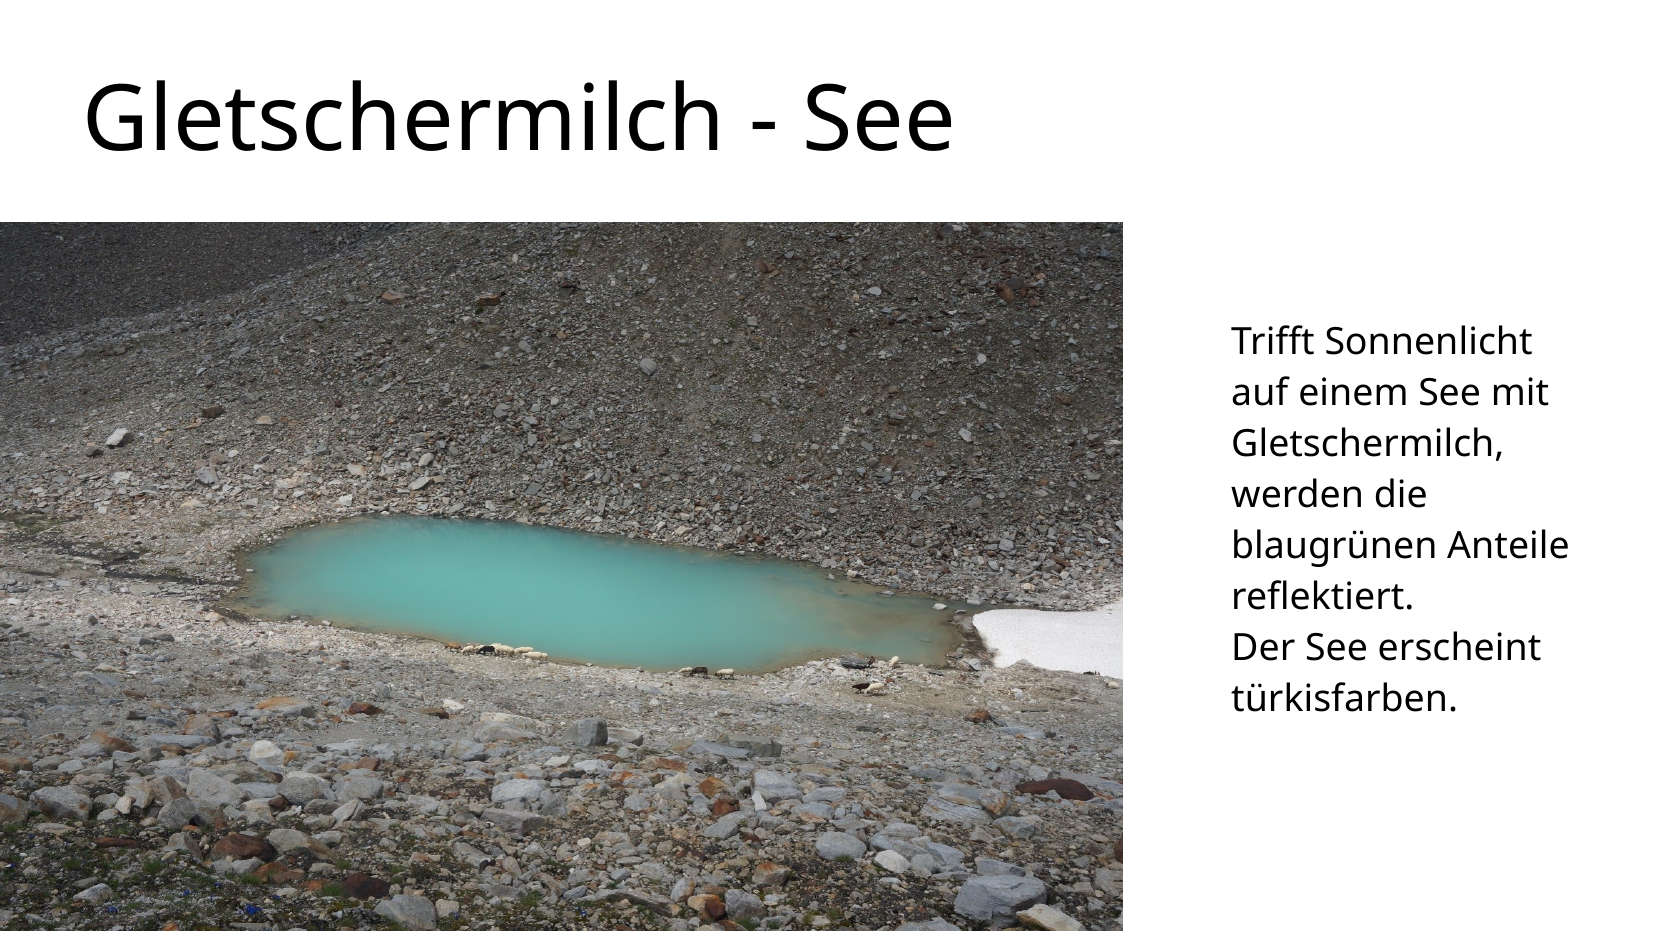

# Gletschermilch - See
Trifft Sonnenlicht auf einem See mit Gletschermilch, werden die blaugrünen Anteile reflektiert.
Der See erscheint türkisfarben.